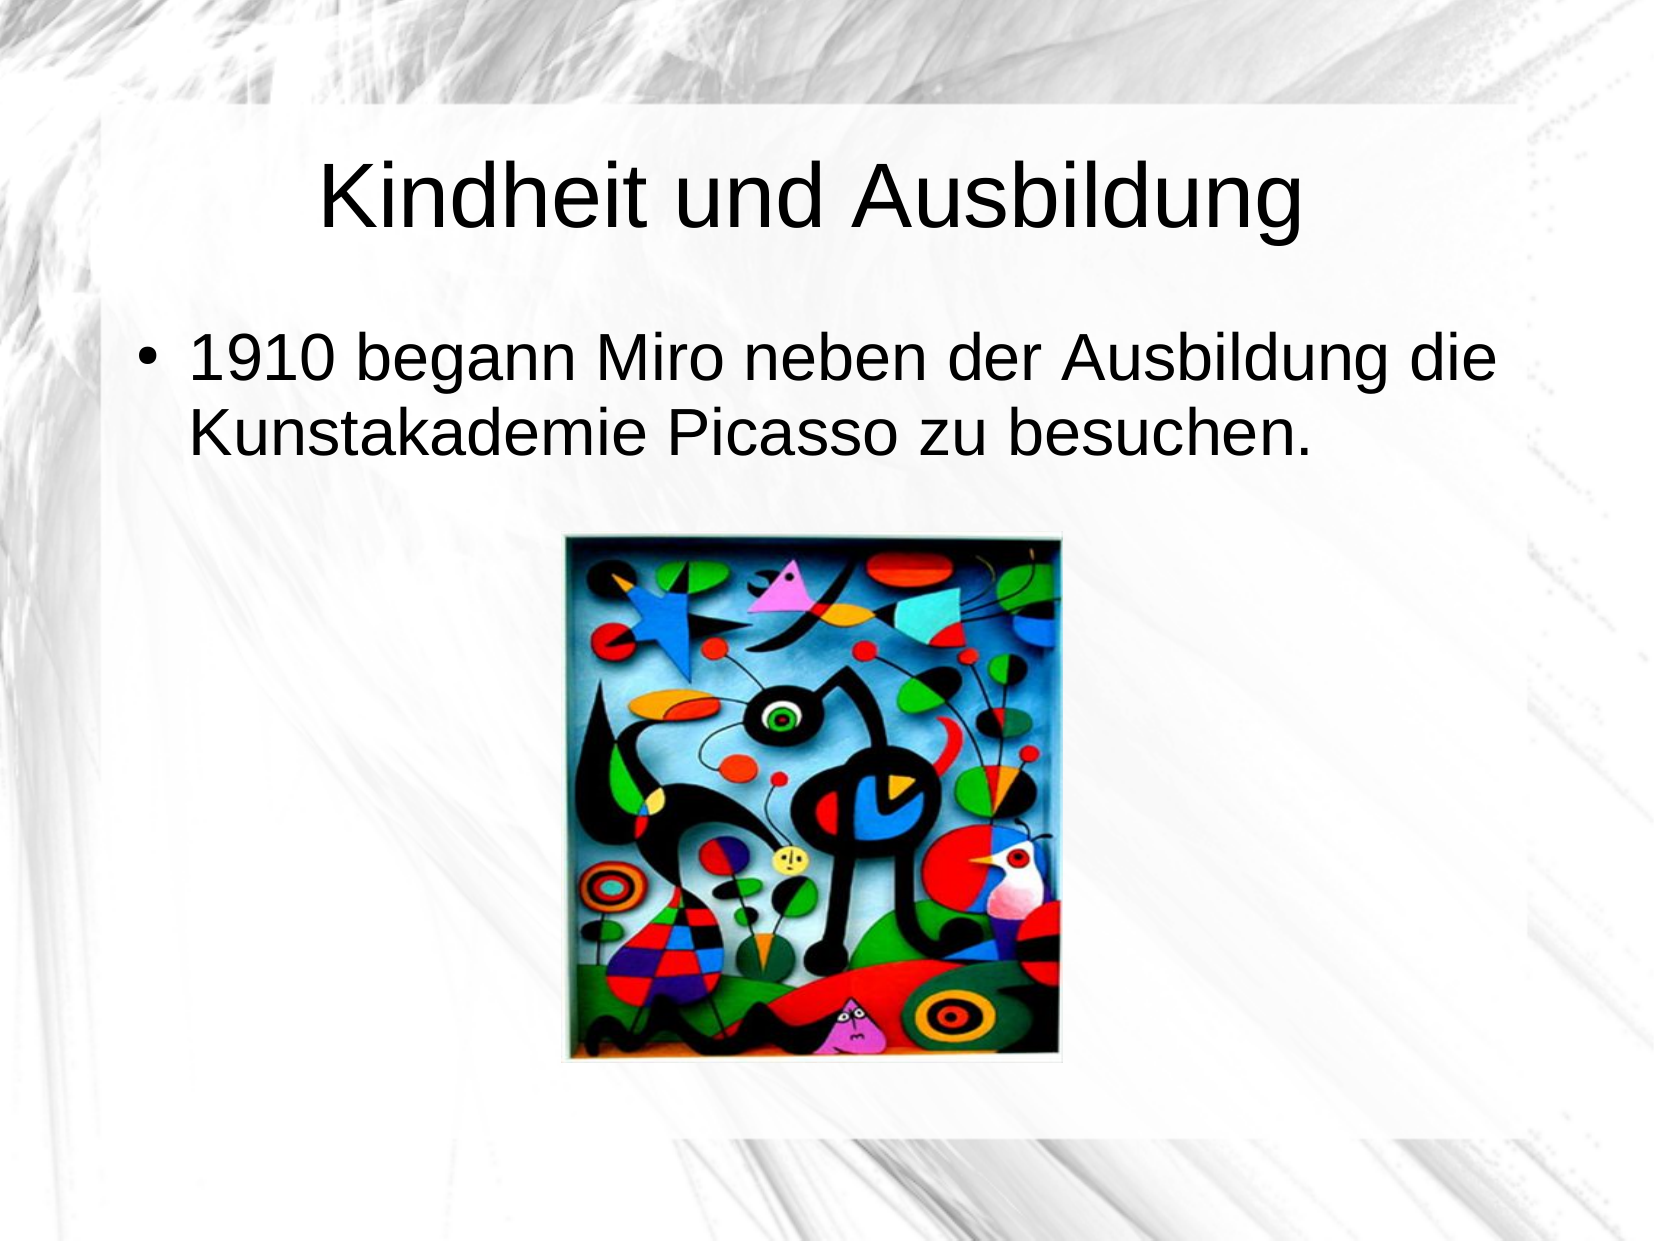

# Kindheit und Ausbildung
1910 begann Miro neben der Ausbildung die Kunstakademie Picasso zu besuchen.